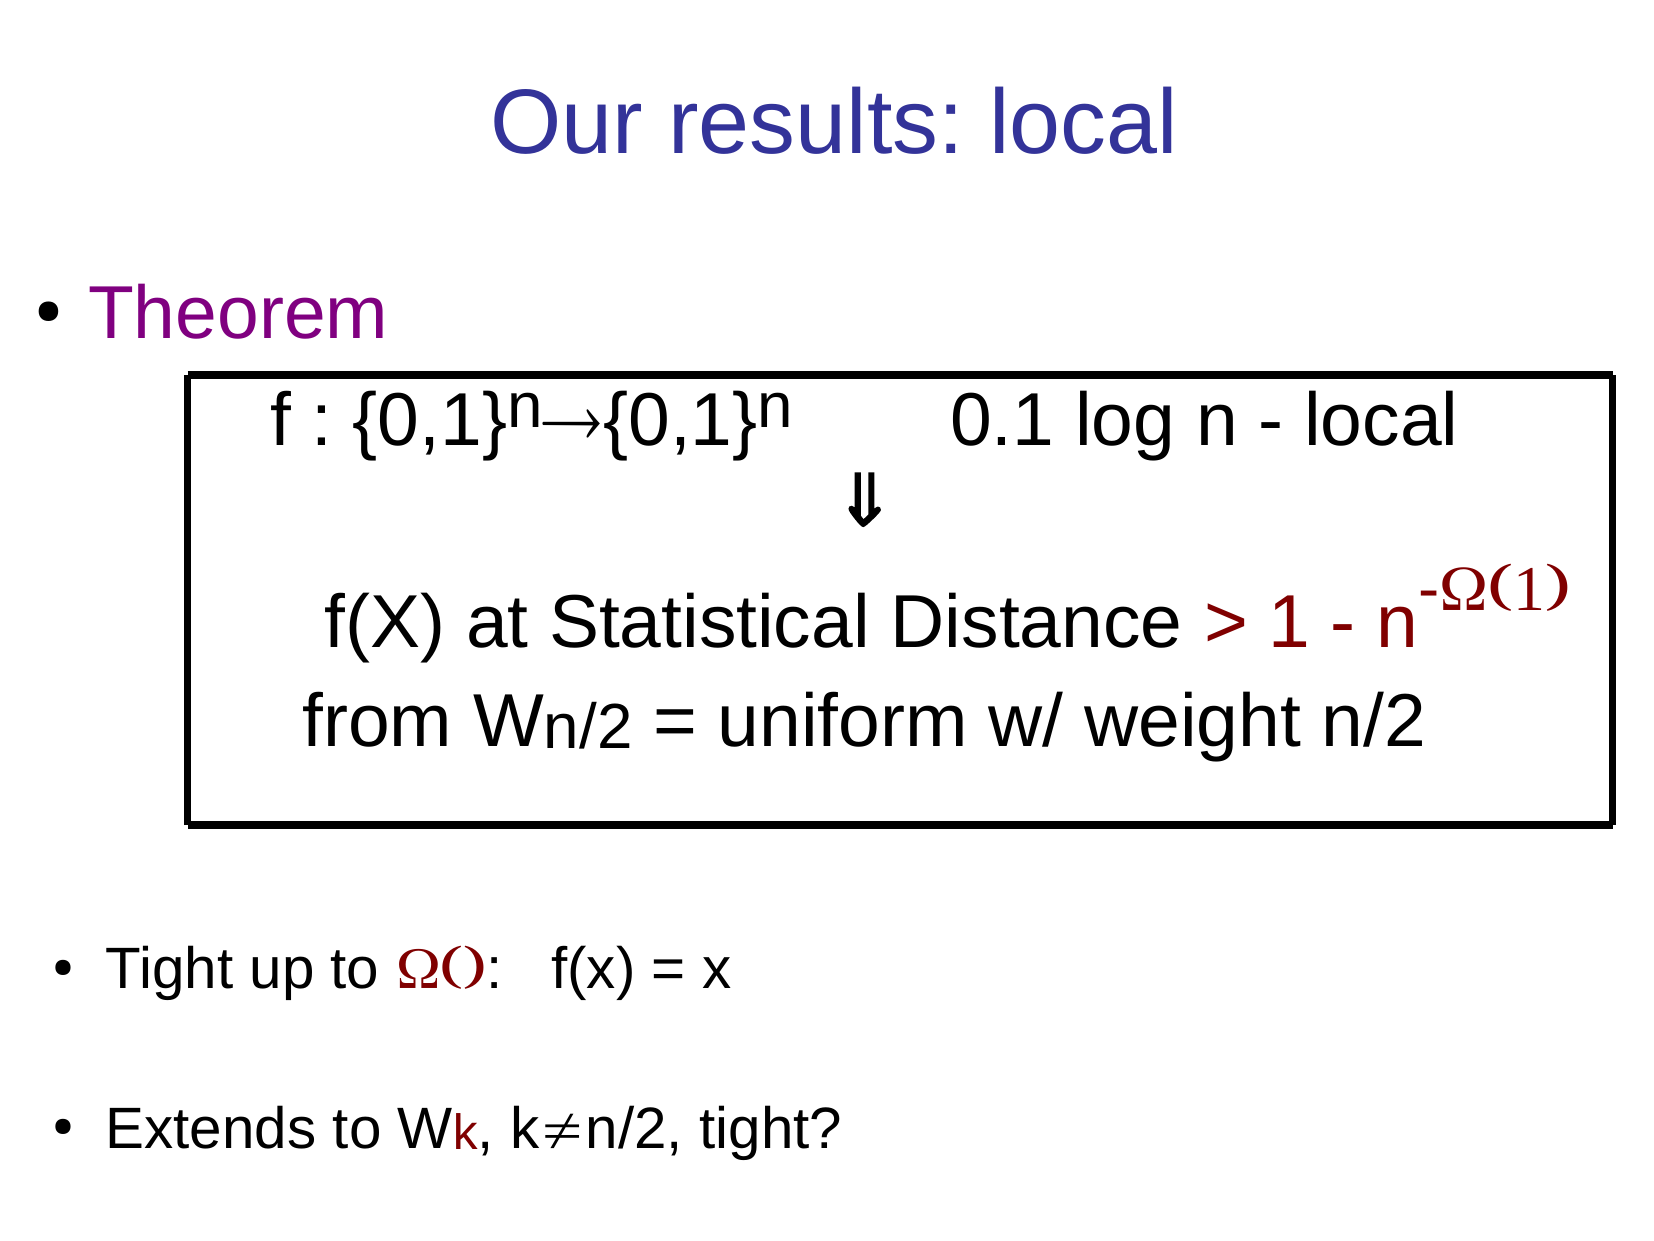

Our results: local
# Theorem
f : {0,1}n{0,1}n 0.1 log n - local

 f(X) at Statistical Distance > 1 - n-(1)
from Wn/2 = uniform w/ weight n/2
Tight up to (): f(x) = x
Extends to Wk, kn/2, tight?